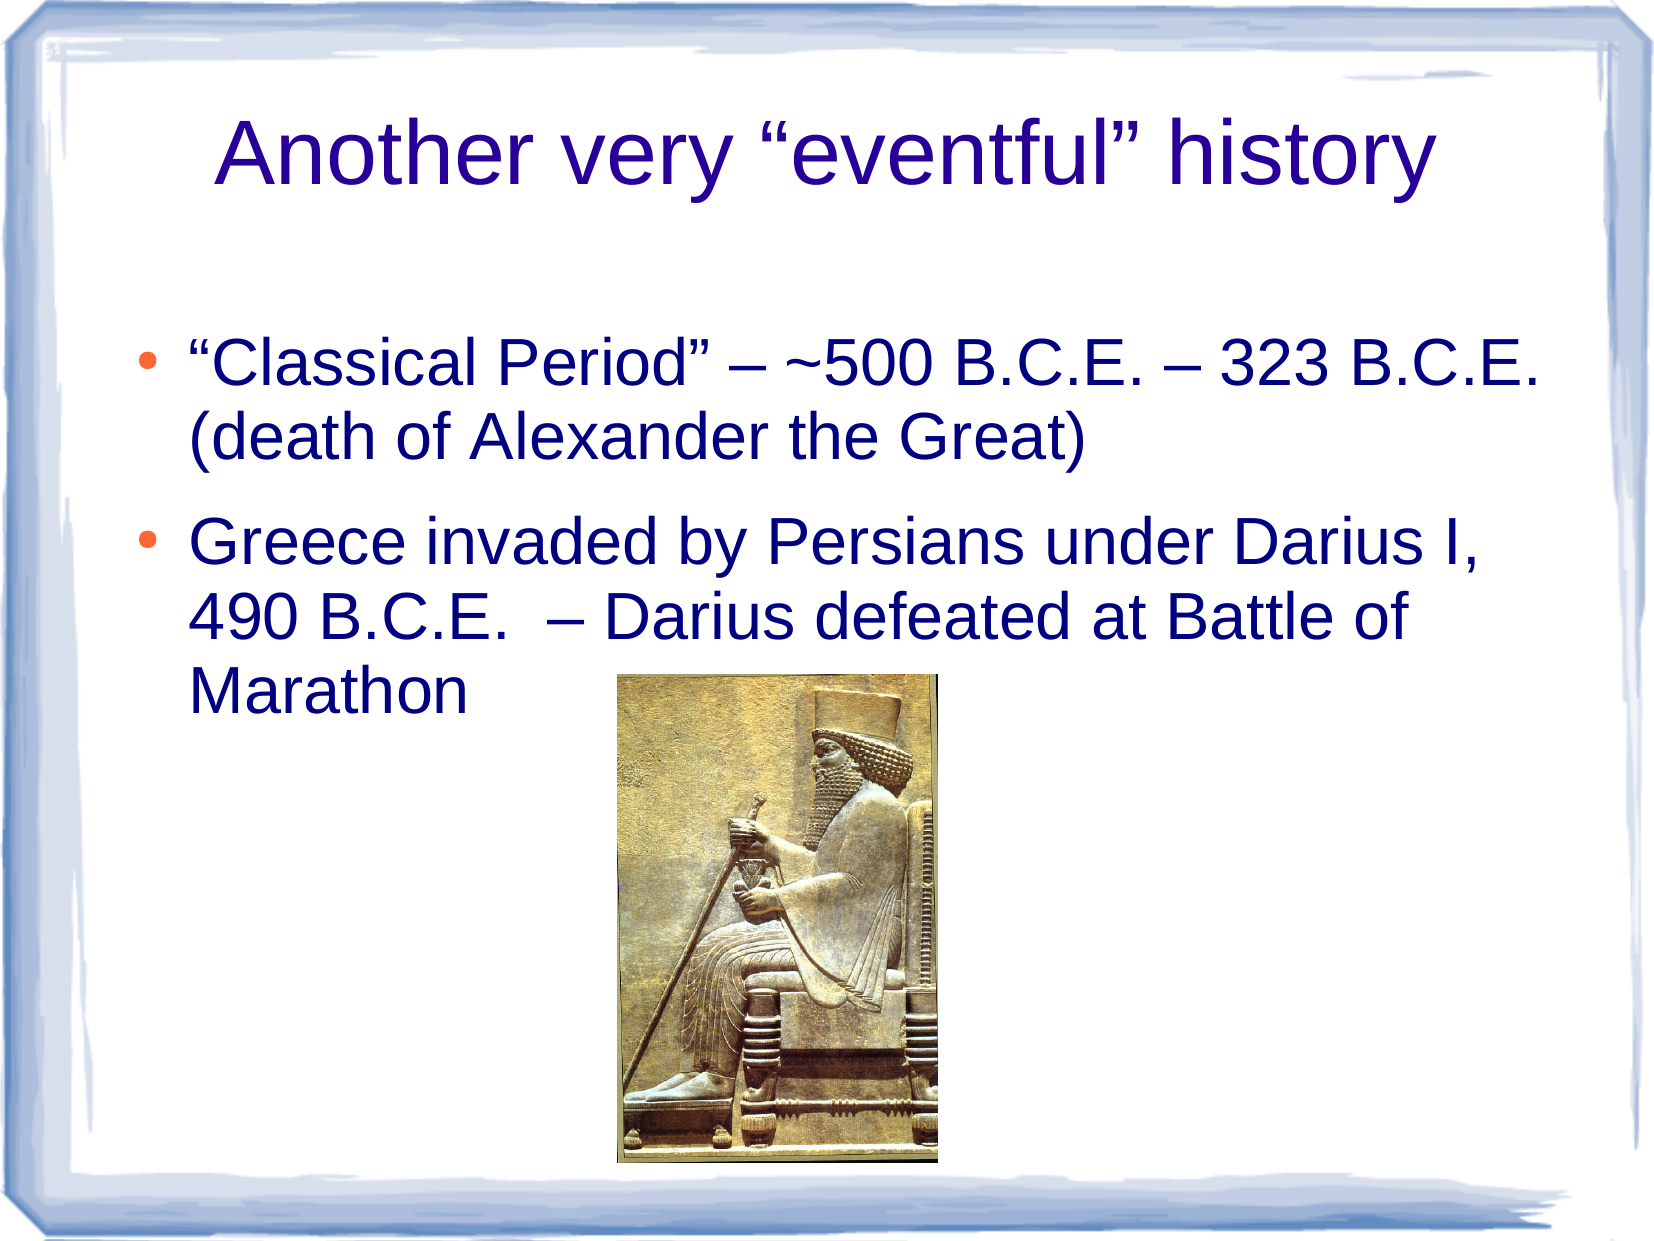

# Another very “eventful” history
“Classical Period” – ~500 B.C.E. – 323 B.C.E. (death of Alexander the Great)
Greece invaded by Persians under Darius I, 490 B.C.E. – Darius defeated at Battle of Marathon